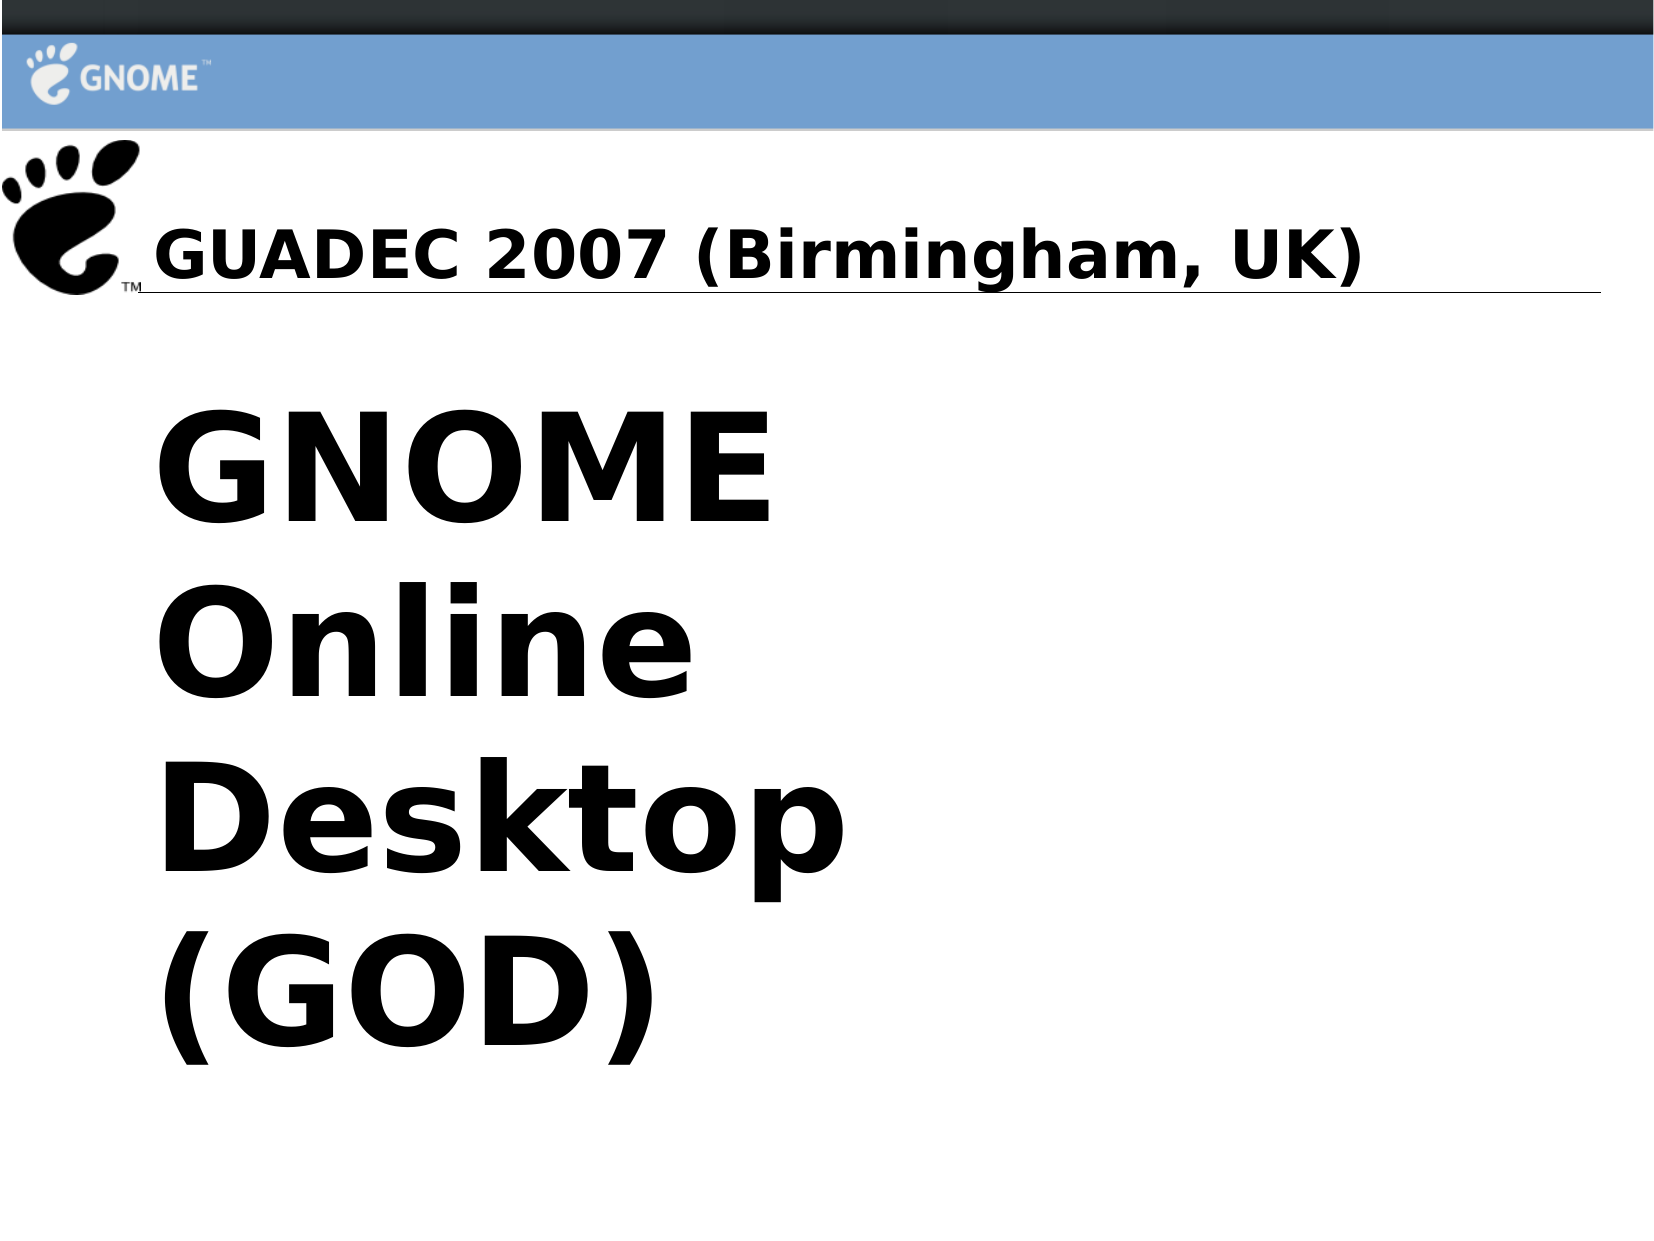

GUADEC 2007 (Birmingham, UK)
GNOME Online Desktop (GOD)